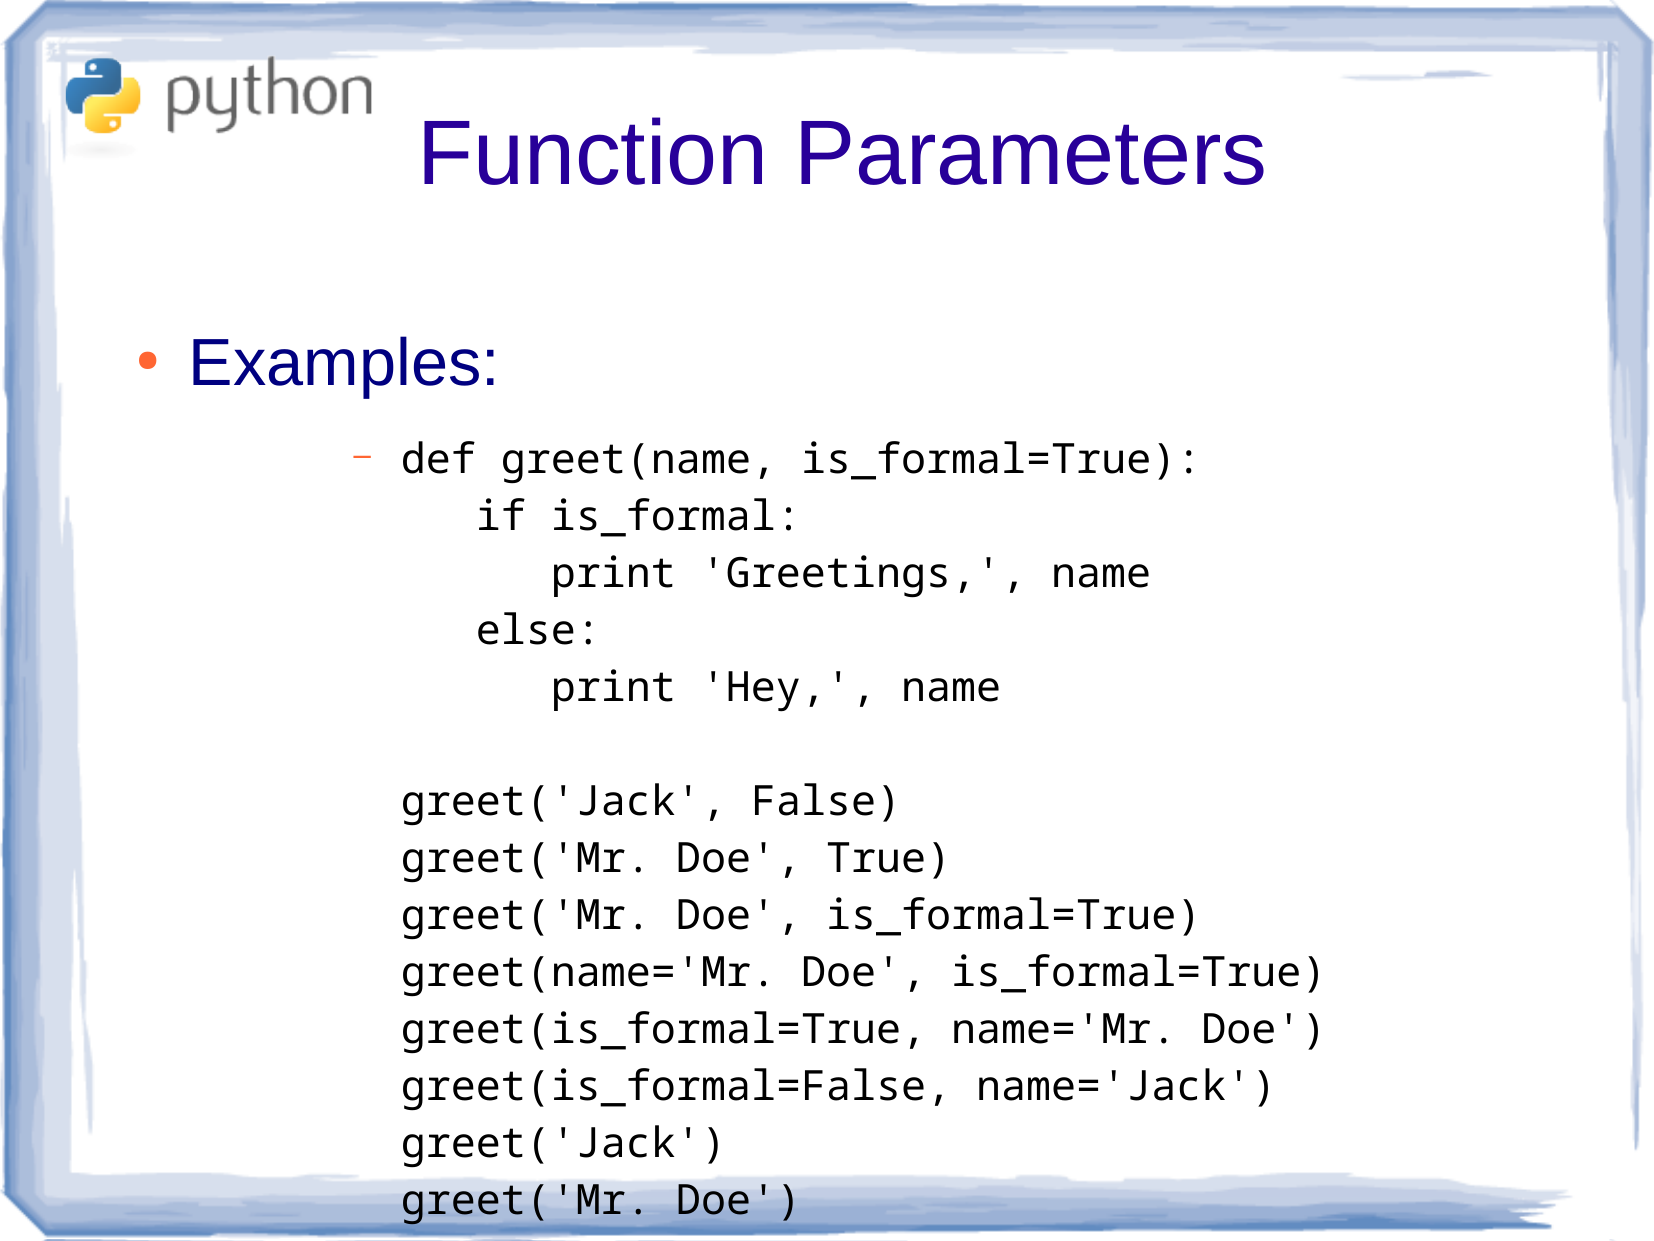

# Function Parameters
Examples:
def greet(name, is_formal=True):
	if is_formal:
		print 'Greetings,', name
	else:
		print 'Hey,', name
greet('Jack', False)
greet('Mr. Doe', True)
greet('Mr. Doe', is_formal=True)
greet(name='Mr. Doe', is_formal=True)
greet(is_formal=True, name='Mr. Doe')
greet(is_formal=False, name='Jack')
greet('Jack')
greet('Mr. Doe')